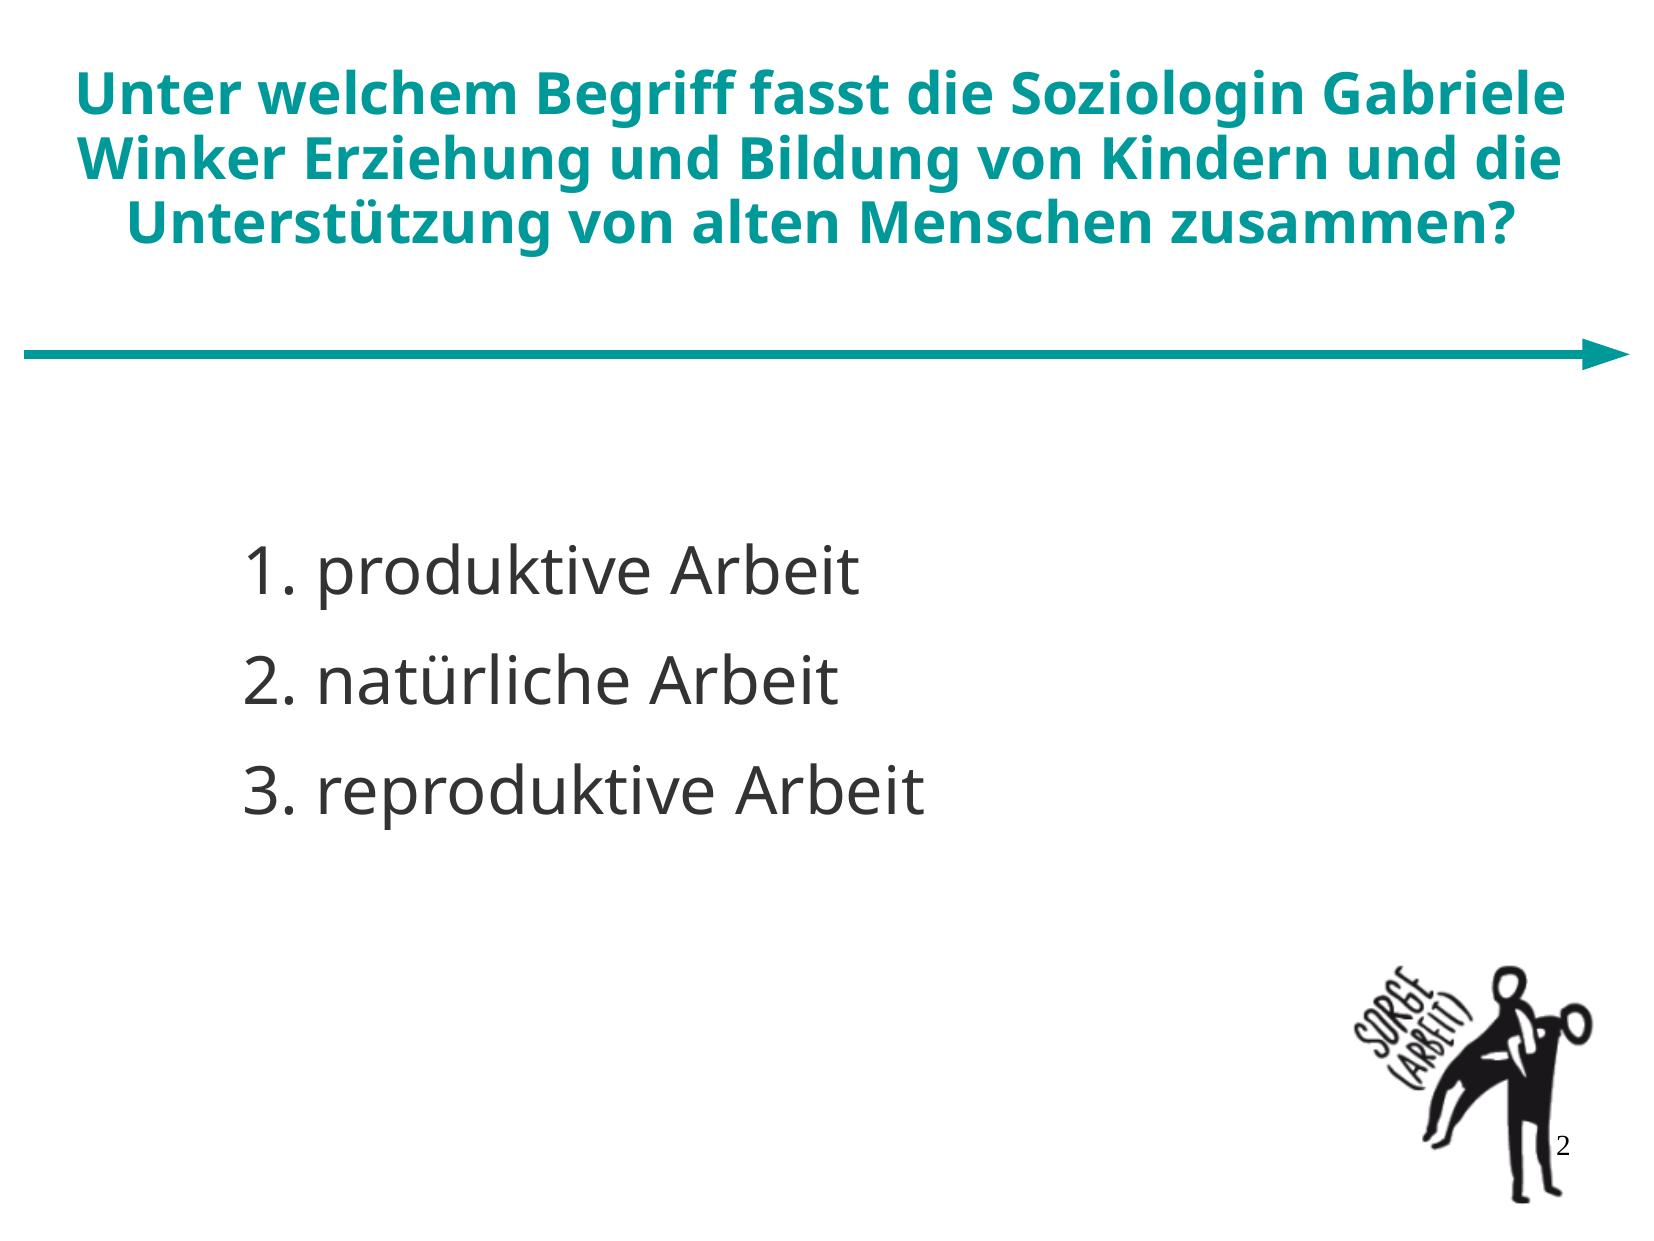

# Unter welchem Begriff fasst die Soziologin Gabriele Winker Erziehung und Bildung von Kindern und die Unterstützung von alten Menschen zusammen?
1. produktive Arbeit
2. natürliche Arbeit
3. reproduktive Arbeit
2